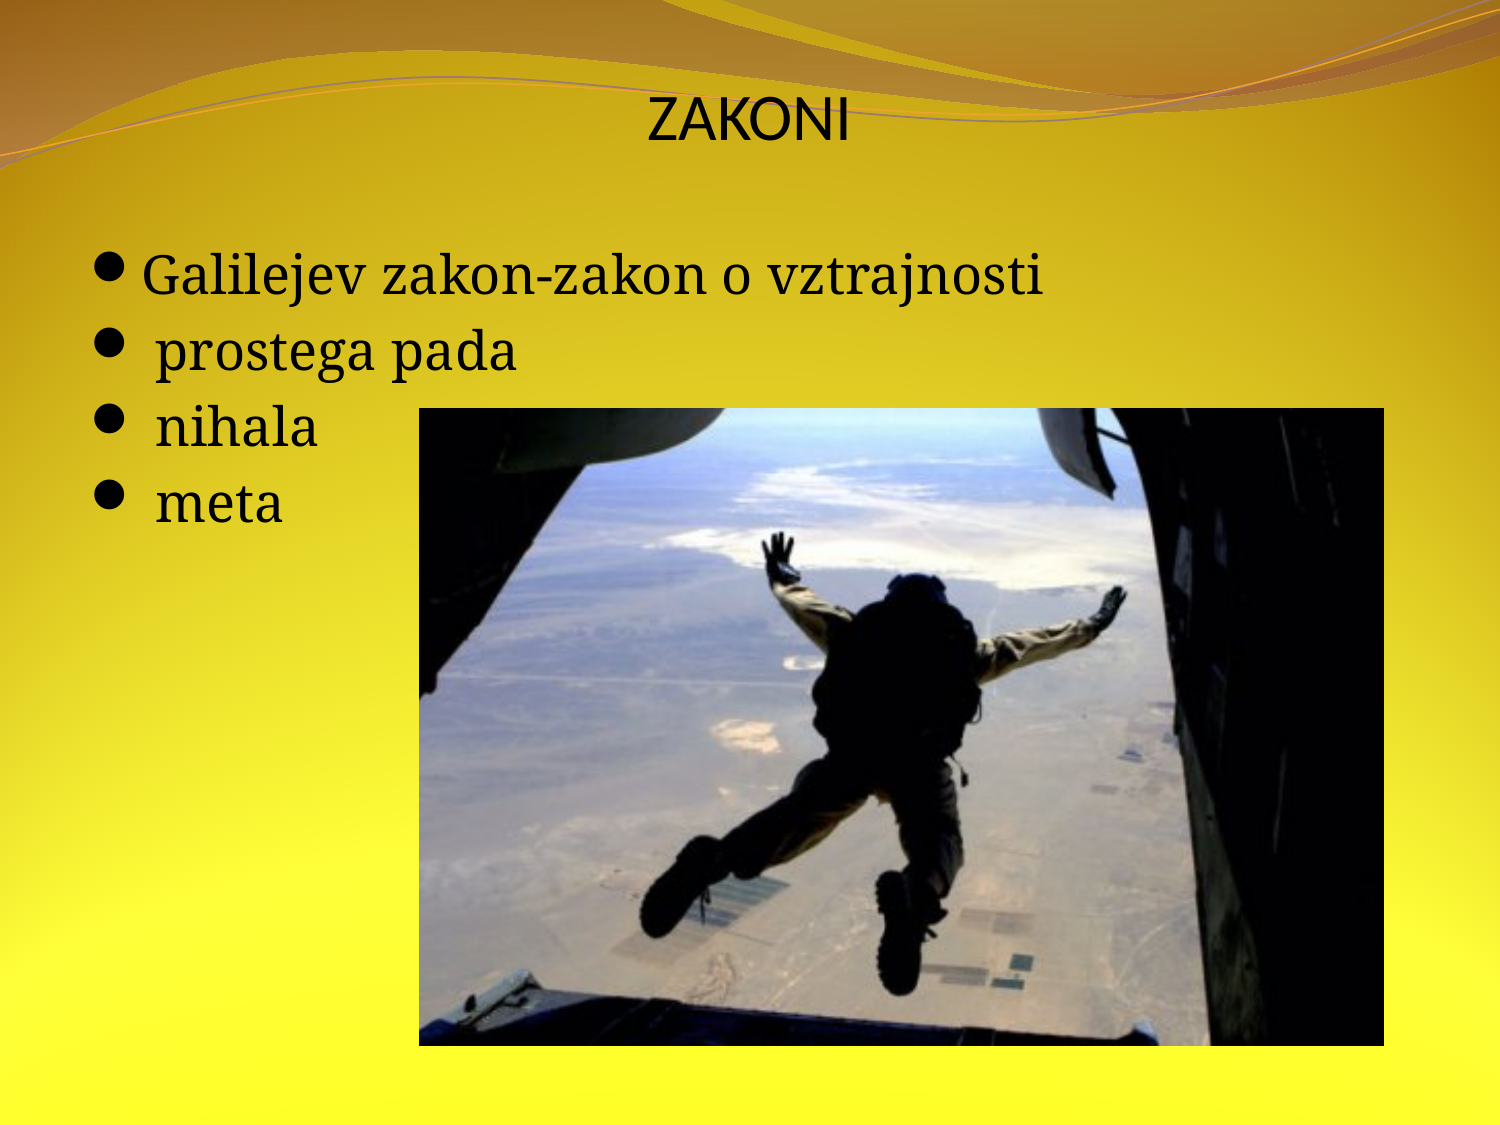

# ZAKONI
Galilejev zakon-zakon o vztrajnosti
 prostega pada
 nihala
 meta